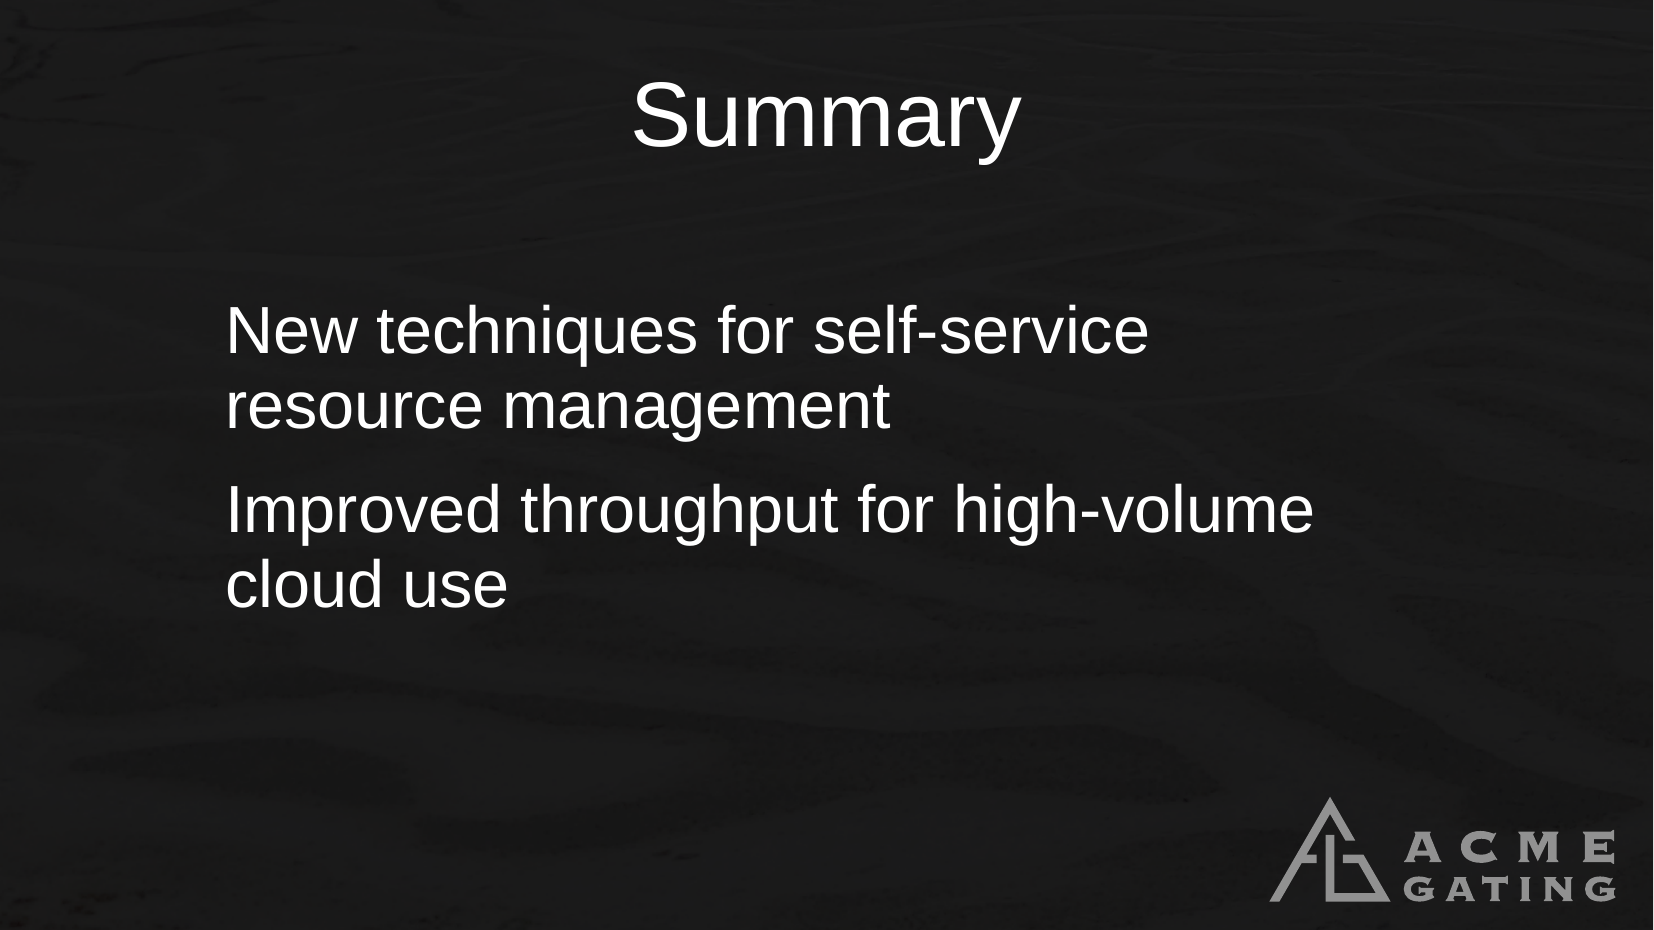

# Summary
New techniques for self-service resource management
Improved throughput for high-volume cloud use